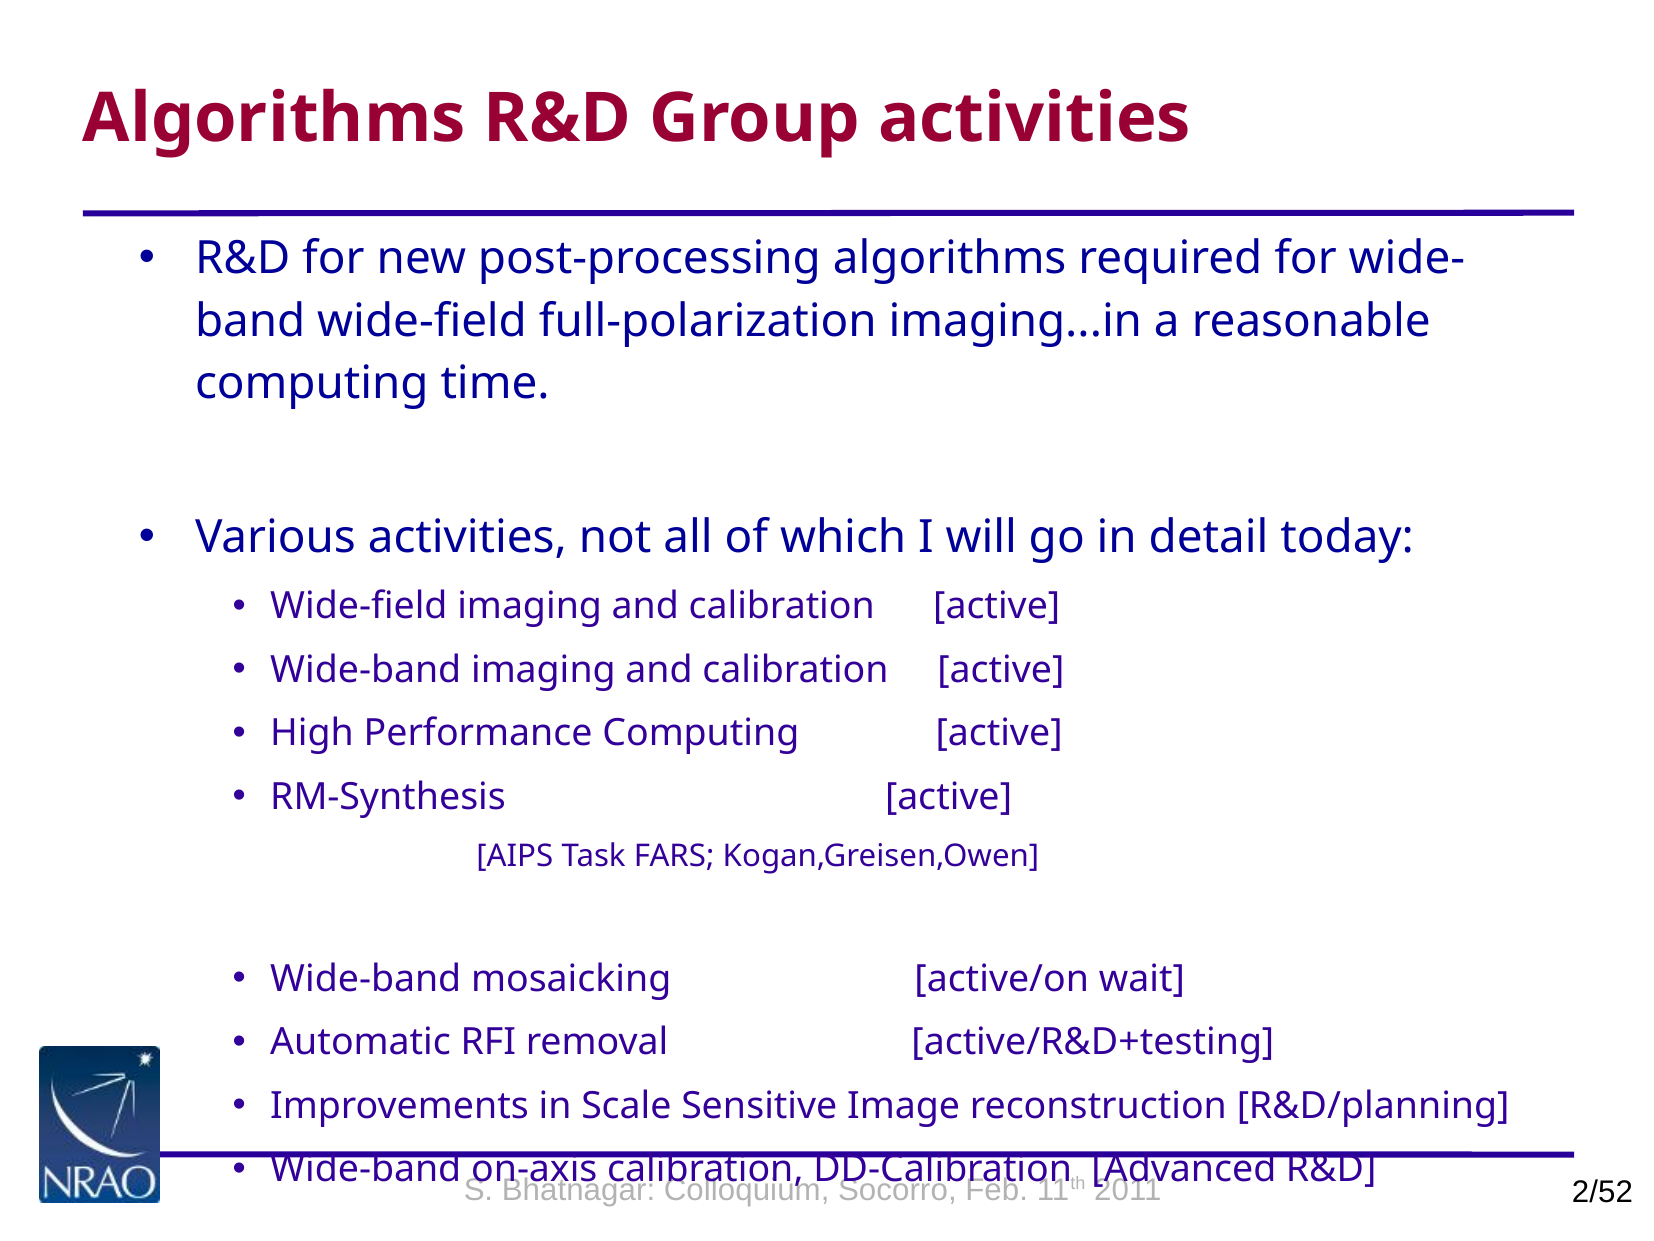

# Algorithms R&D Group activities
R&D for new post-processing algorithms required for wide-band wide-field full-polarization imaging...in a reasonable computing time.
Various activities, not all of which I will go in detail today:
Wide-field imaging and calibration [active]
Wide-band imaging and calibration [active]
High Performance Computing [active]
RM-Synthesis [active]
 [AIPS Task FARS; Kogan,Greisen,Owen]
Wide-band mosaicking [active/on wait]
Automatic RFI removal [active/R&D+testing]
Improvements in Scale Sensitive Image reconstruction [R&D/planning]
Wide-band on-axis calibration, DD-Calibration [Advanced R&D]